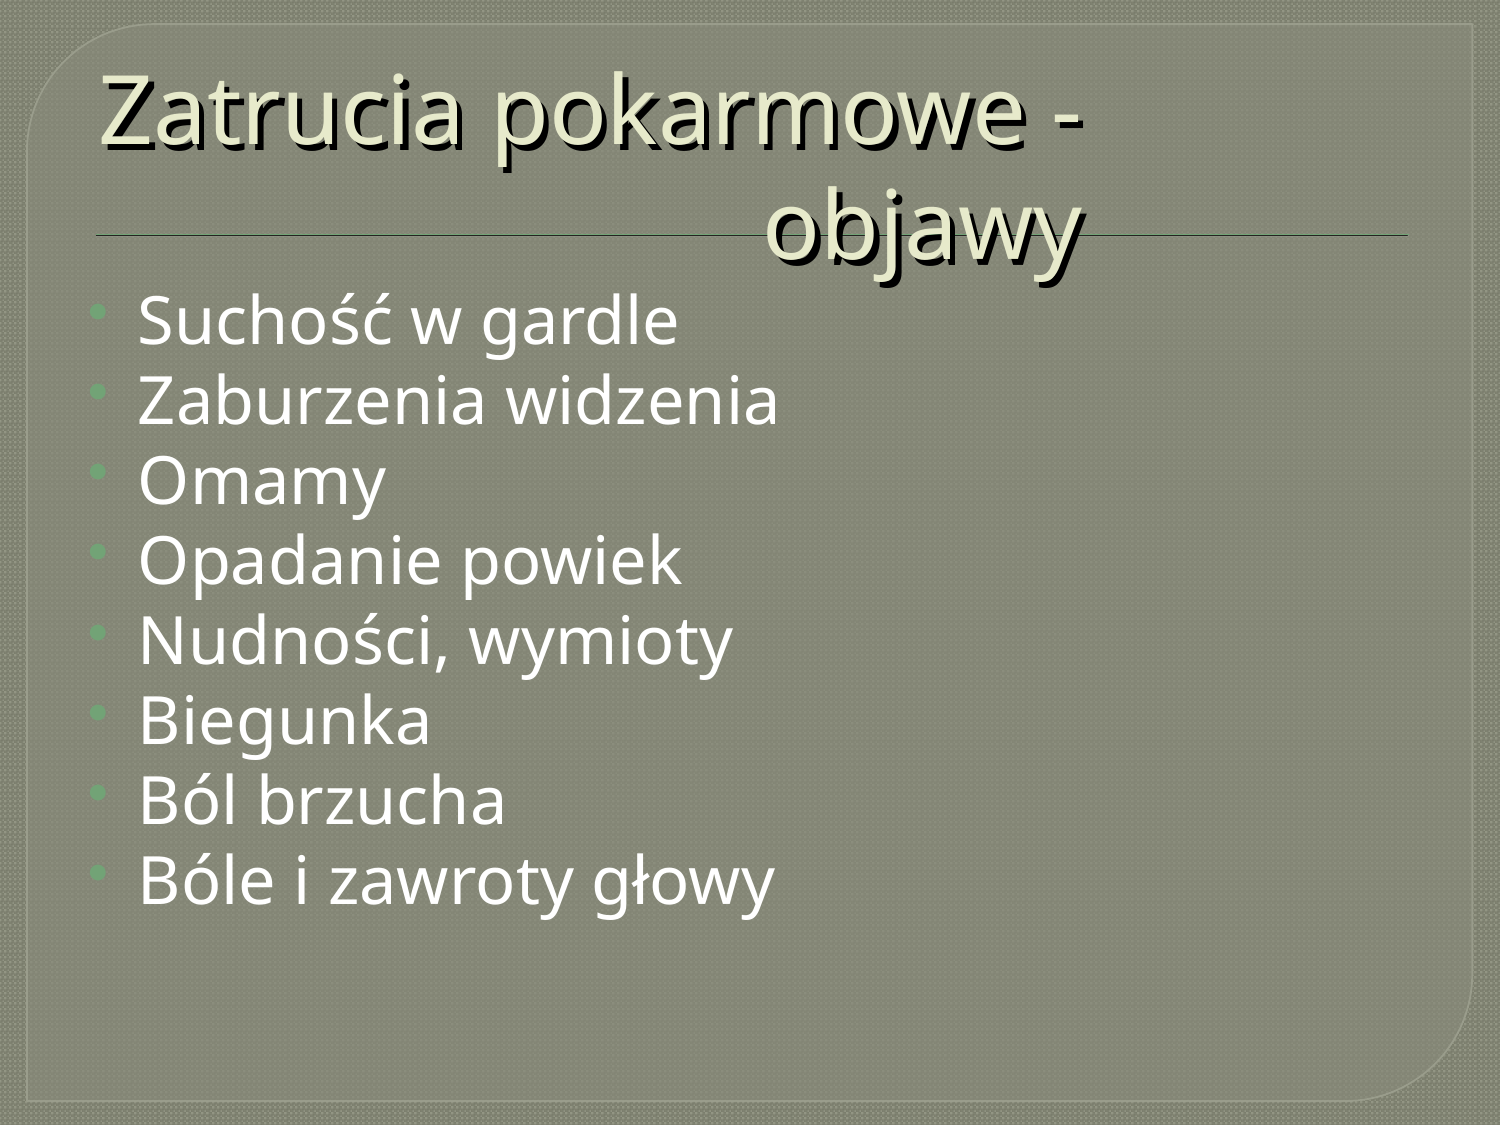

# Zatrucia pokarmowe - objawy
Suchość w gardle
Zaburzenia widzenia
Omamy
Opadanie powiek
Nudności, wymioty
Biegunka
Ból brzucha
Bóle i zawroty głowy